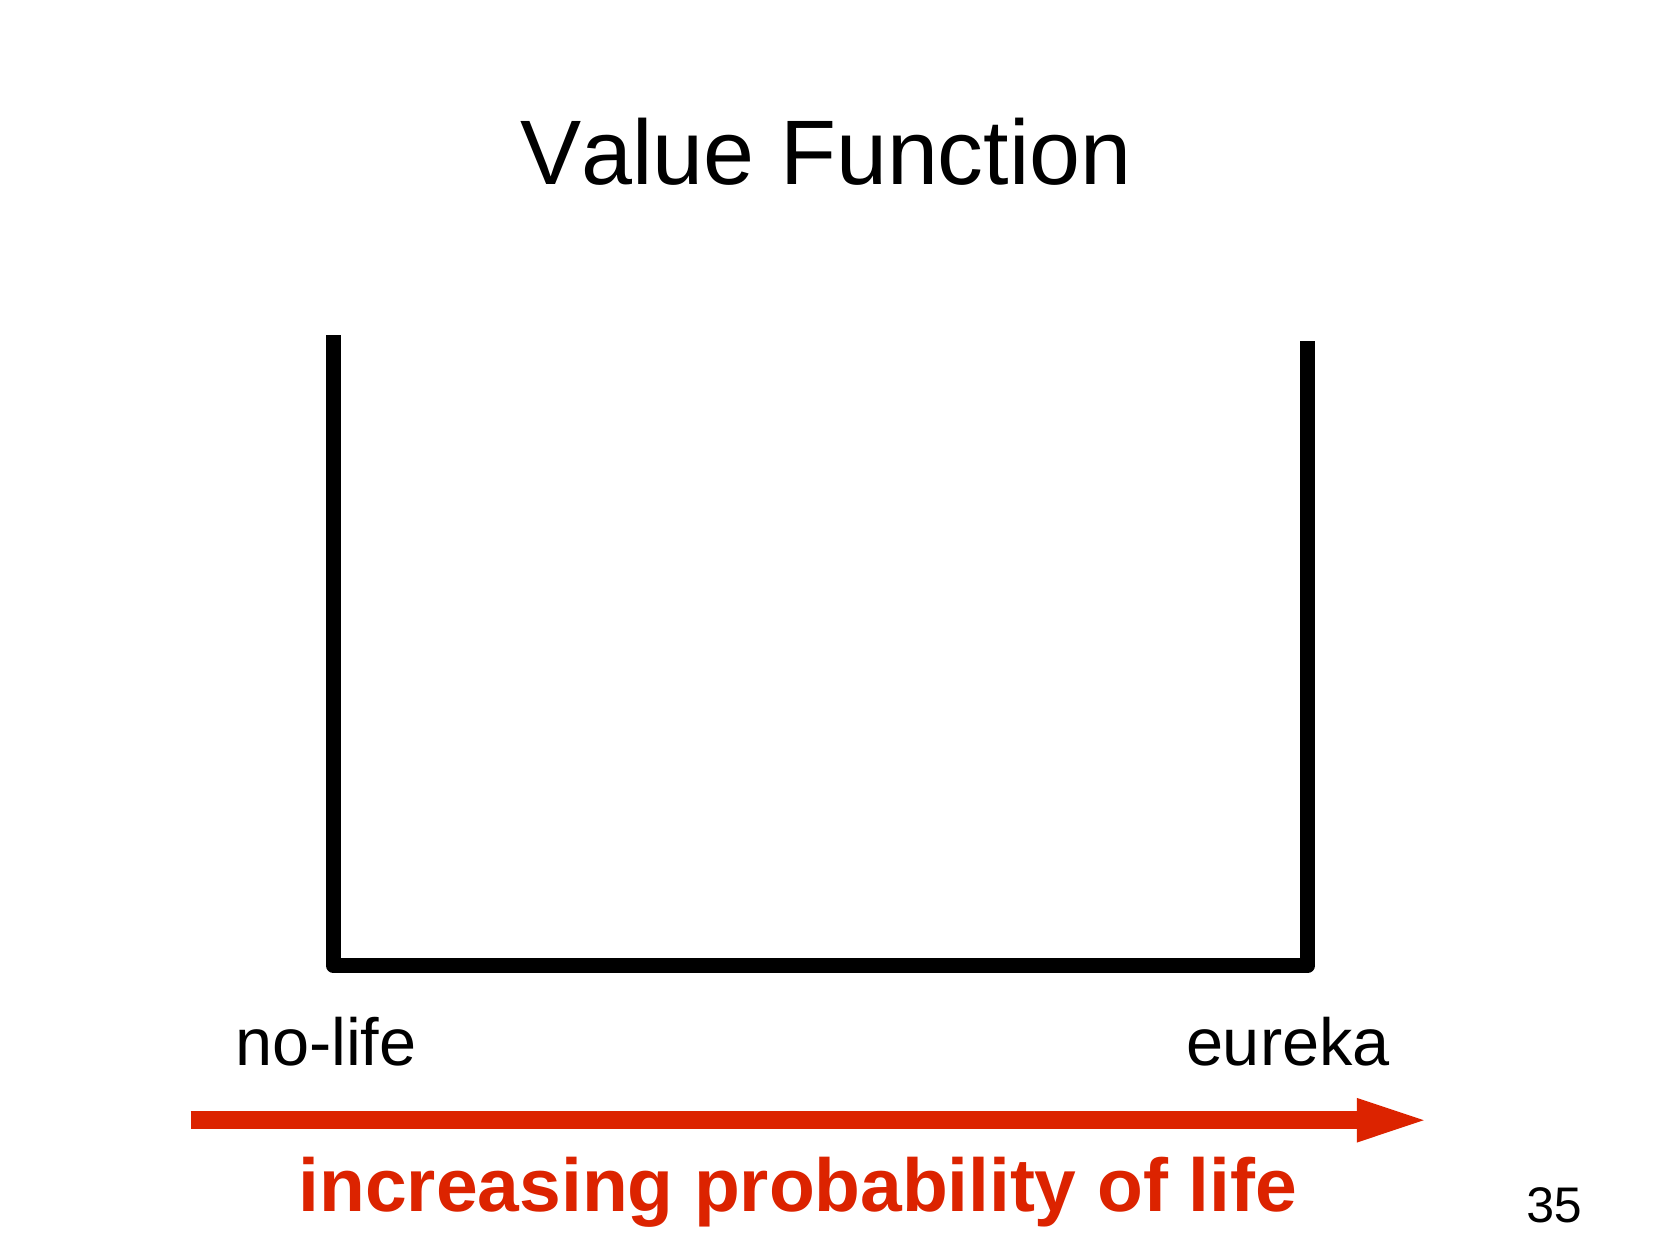

# Value Function
no-life
eureka
increasing probability of life